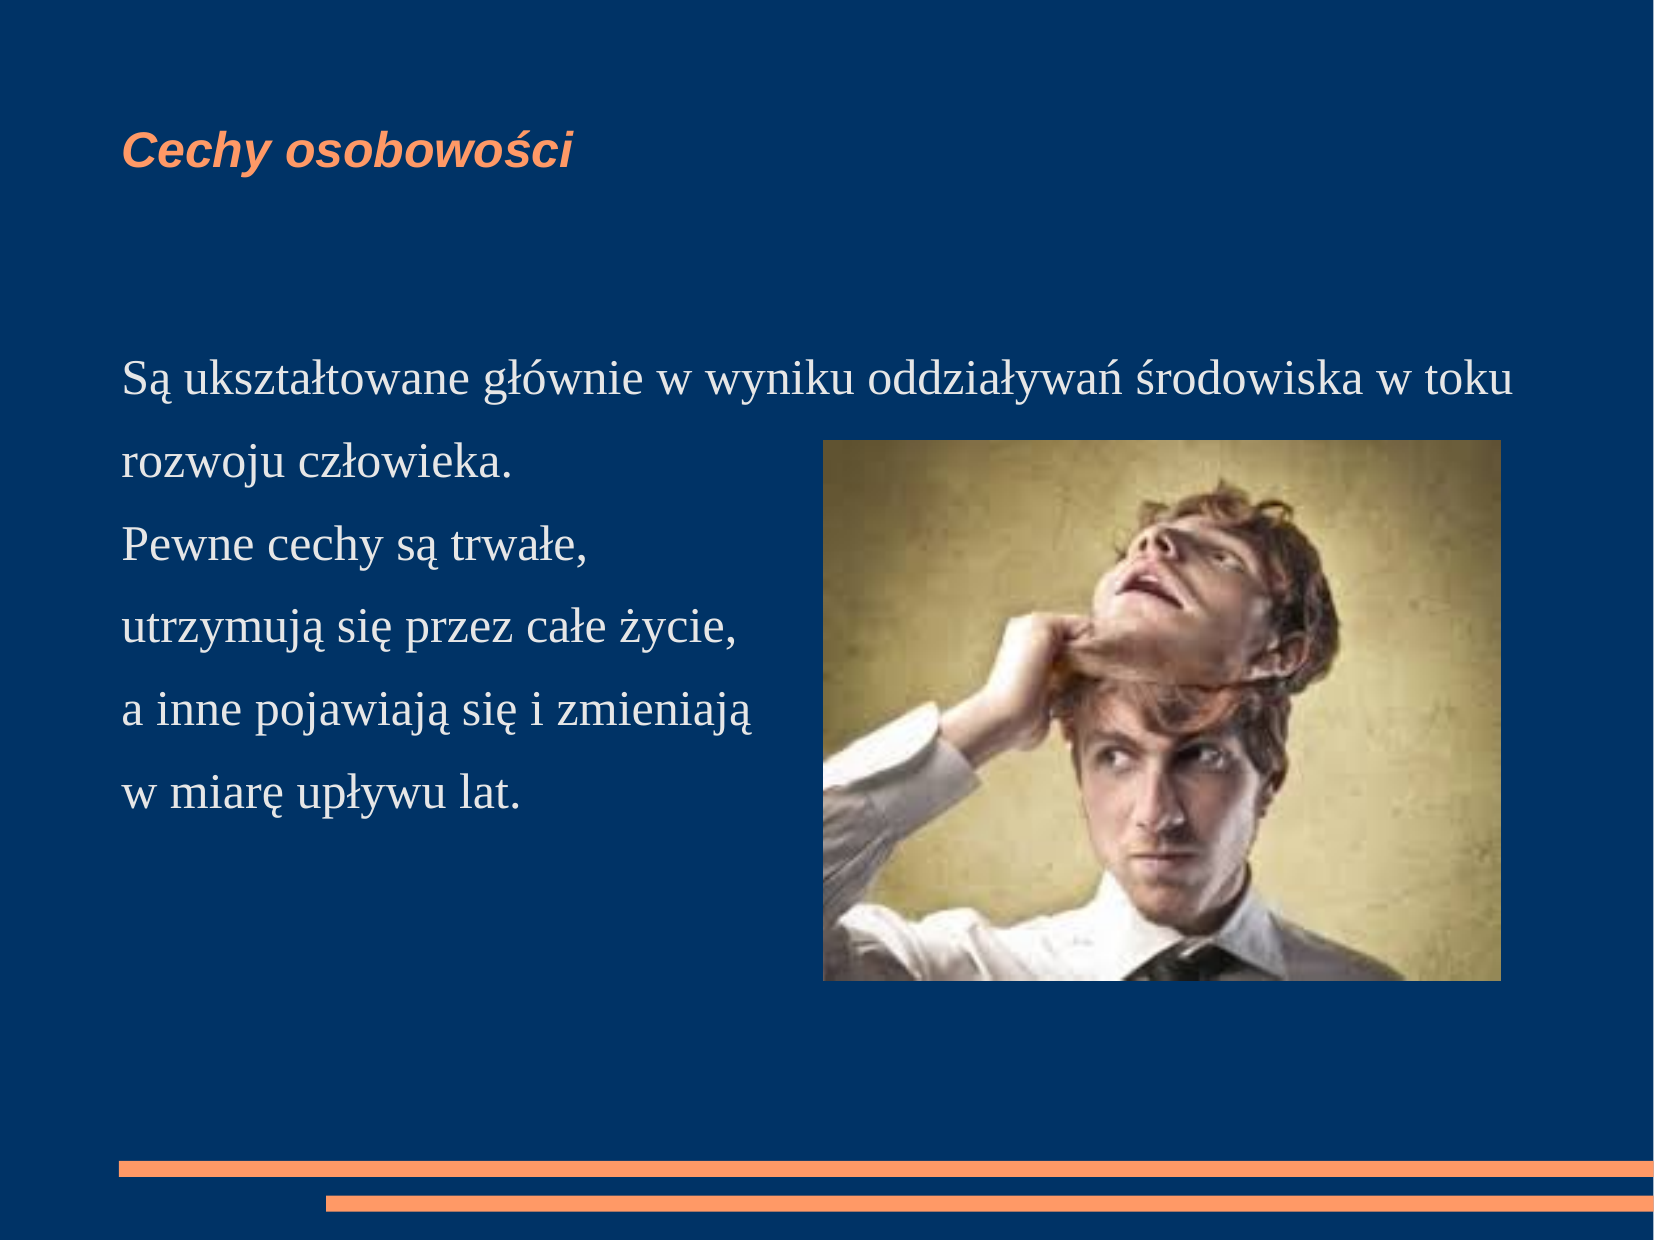

# Cechy osobowości
Są ukształtowane głównie w wyniku oddziaływań środowiska w toku rozwoju człowieka.
Pewne cechy są trwałe,
utrzymują się przez całe życie,
a inne pojawiają się i zmieniają
w miarę upływu lat.